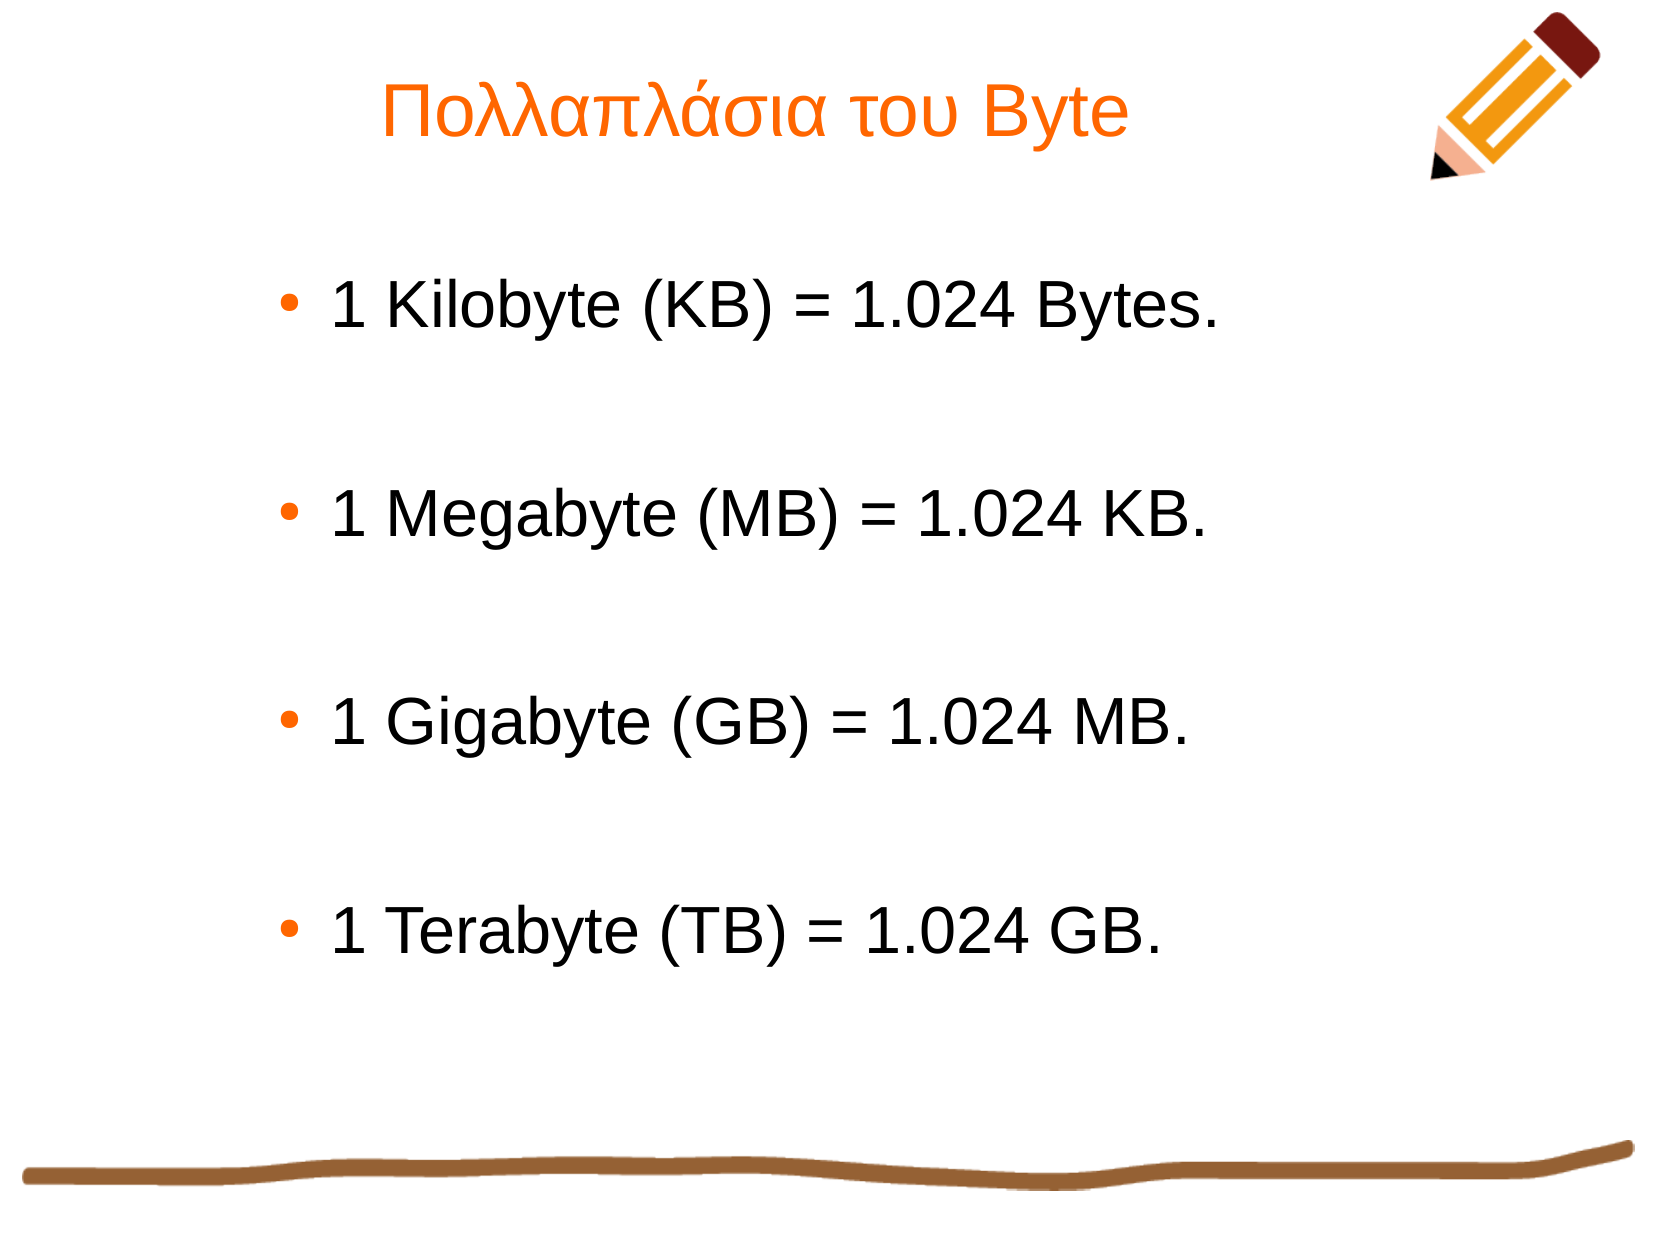

# Πολλαπλάσια του Byte
1 Kilobyte (KB) = 1.024 Bytes.
1 Megabyte (MB) = 1.024 KB.
1 Gigabyte (GB) = 1.024 MB.
1 Terabyte (TB) = 1.024 GB.